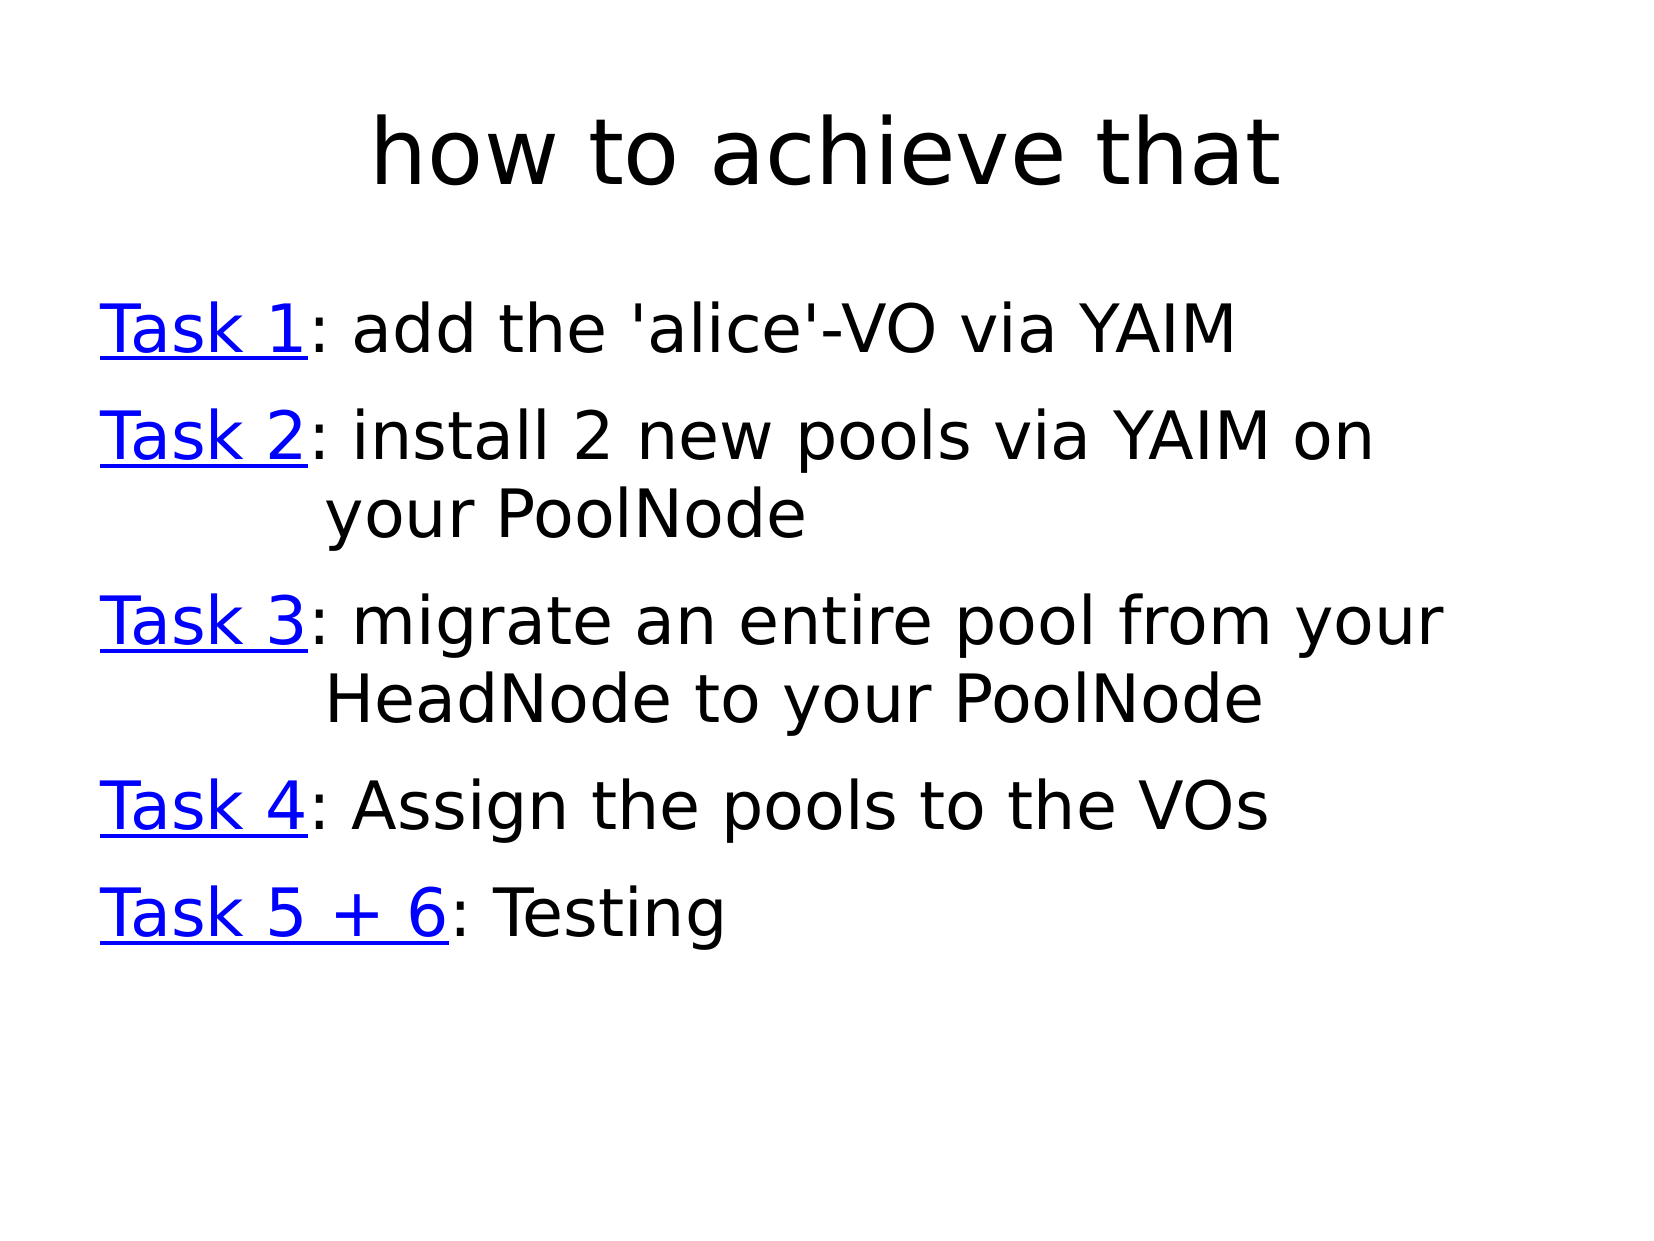

# how to achieve that
Task 1: add the 'alice'-VO via YAIM
Task 2: install 2 new pools via YAIM on 				 your PoolNode
Task 3: migrate an entire pool from your 			 HeadNode to your PoolNode
Task 4: Assign the pools to the VOs
Task 5 + 6: Testing